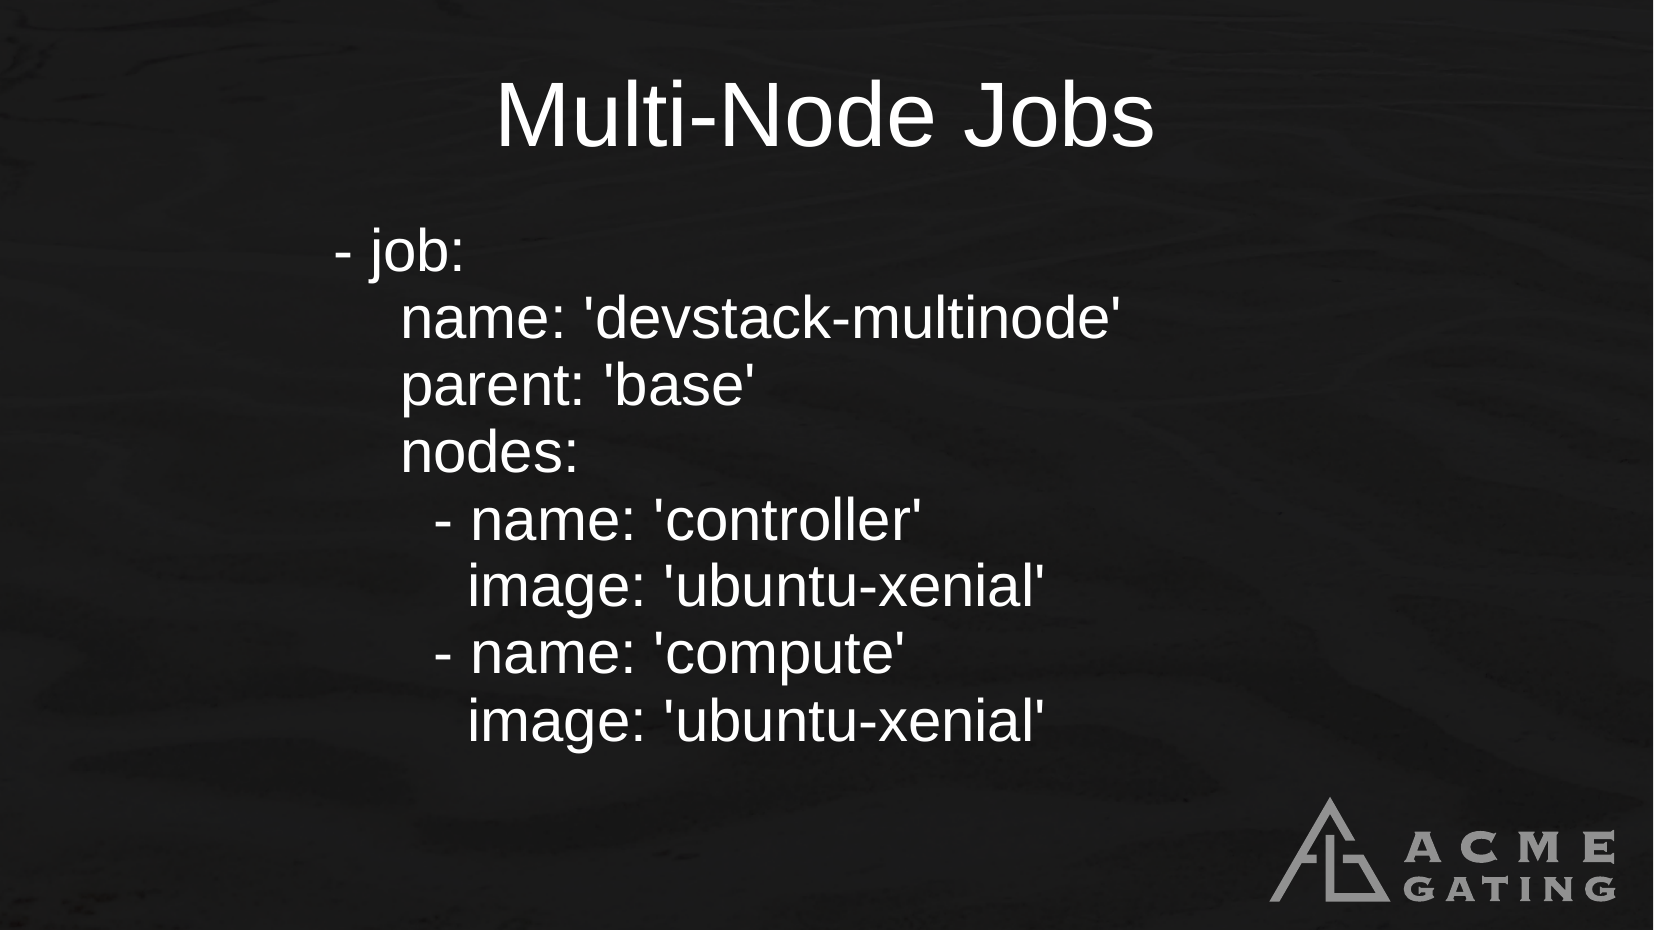

# Multi-Node Jobs
 - job:
 name: 'devstack-multinode'
 parent: 'base'
 nodes:
 - name: 'controller'
 image: 'ubuntu-xenial'
 - name: 'compute'
 image: 'ubuntu-xenial'